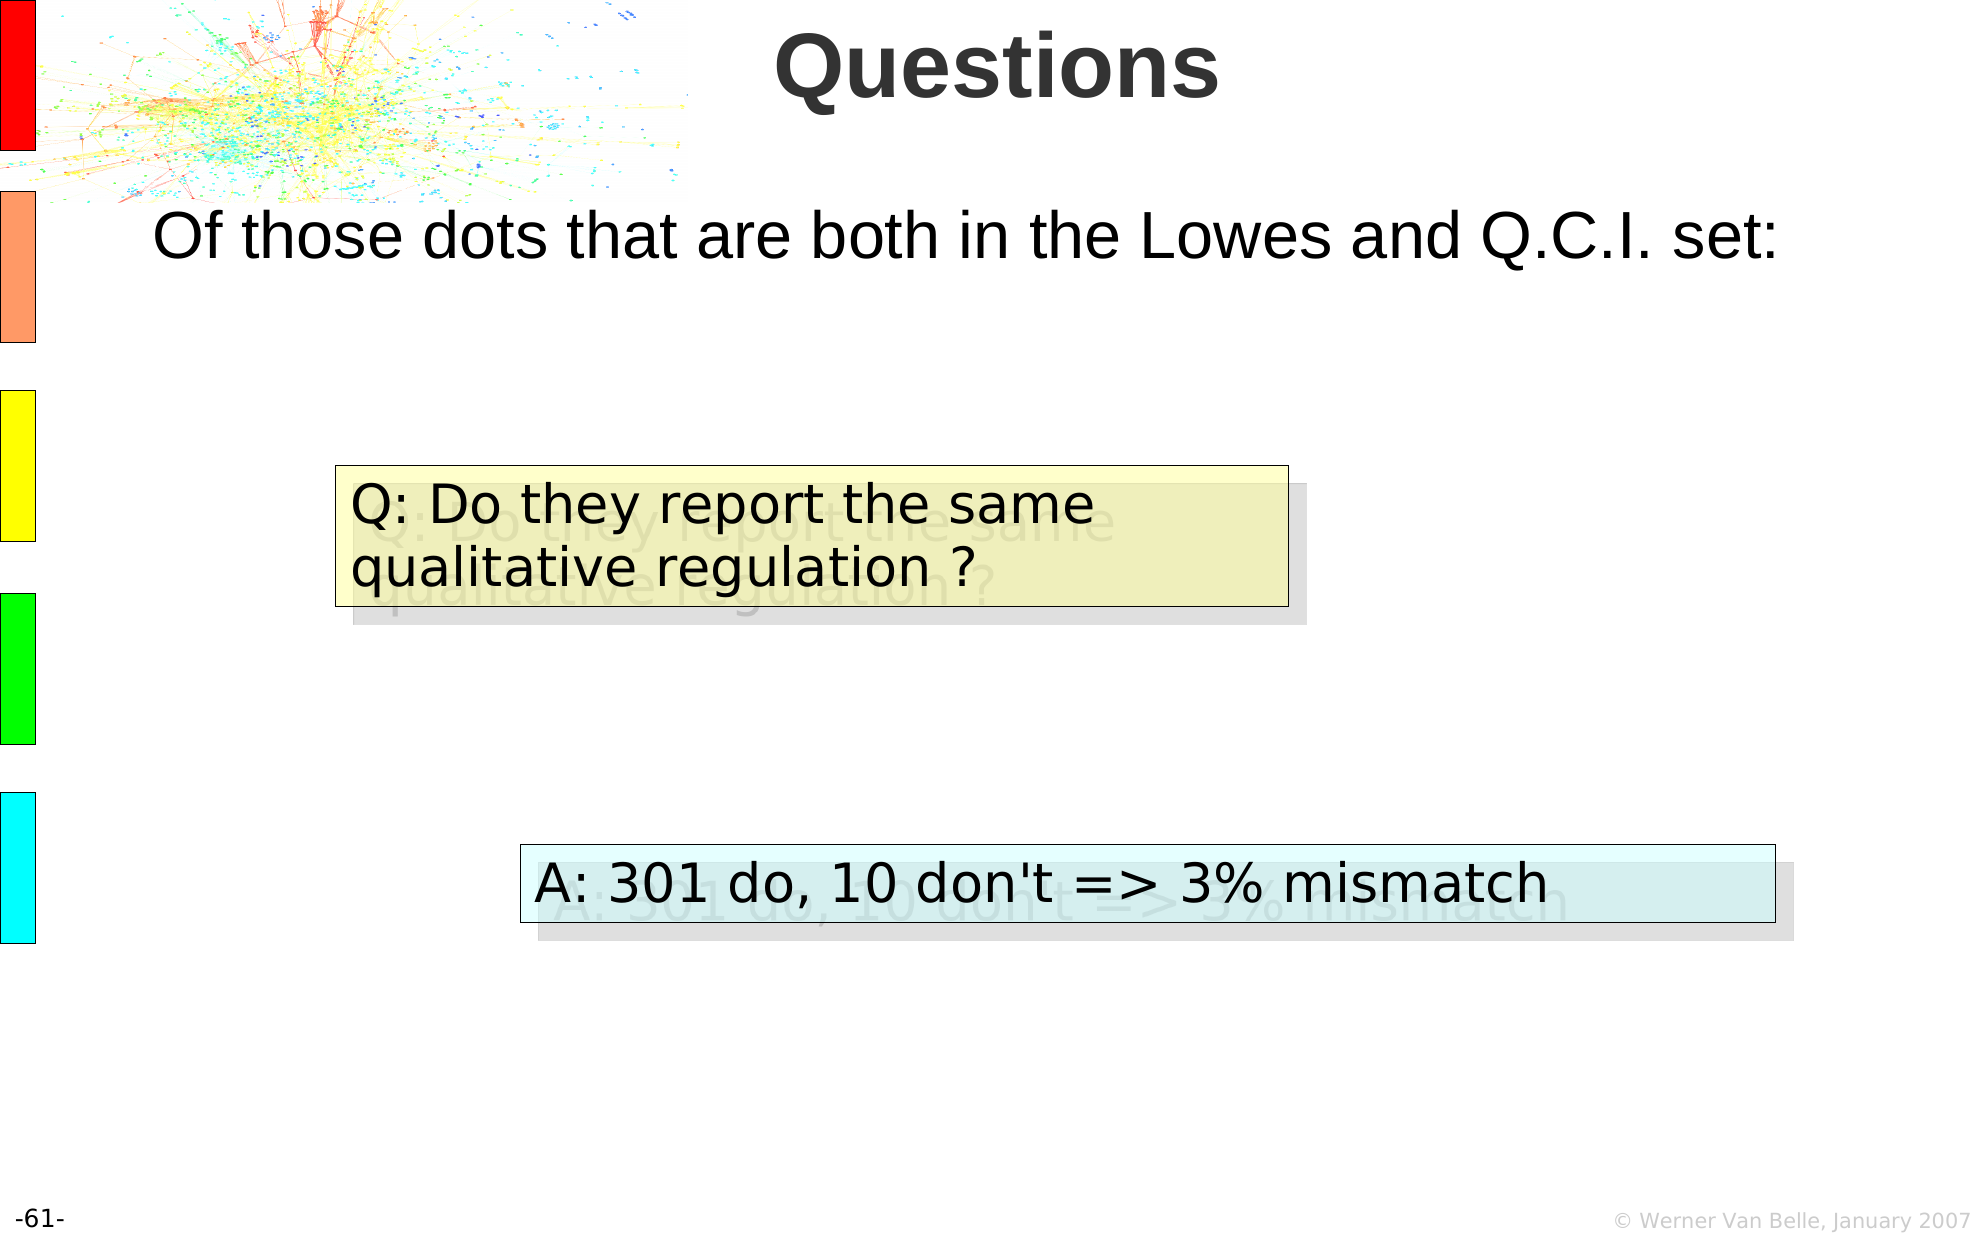

# Questions
Of those dots that are both in the Lowes and Q.C.I. set:
Q: Do they report the same
qualitative regulation ?
A: 301 do, 10 don't => 3% mismatch